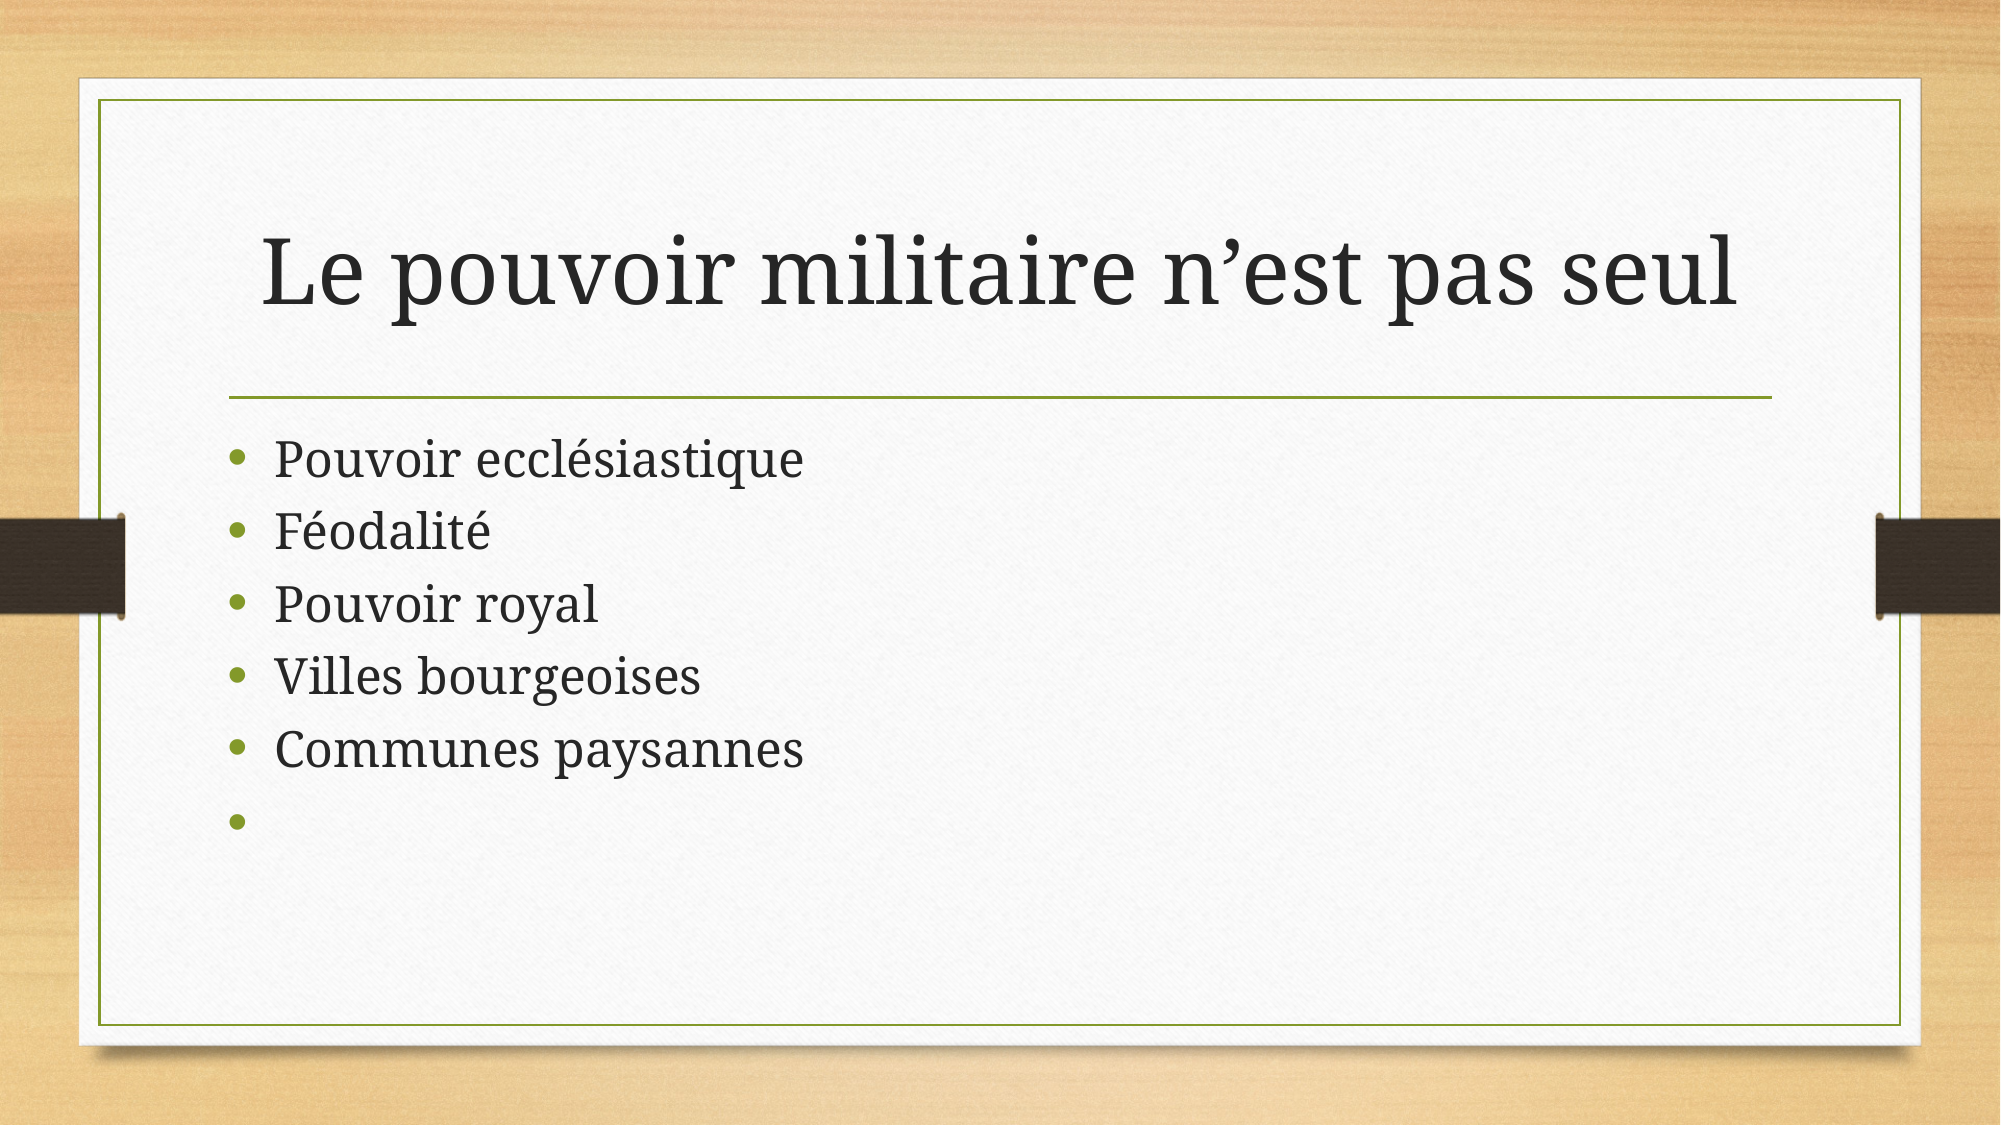

# Le pouvoir militaire n’est pas seul
Pouvoir ecclésiastique
Féodalité
Pouvoir royal
Villes bourgeoises
Communes paysannes